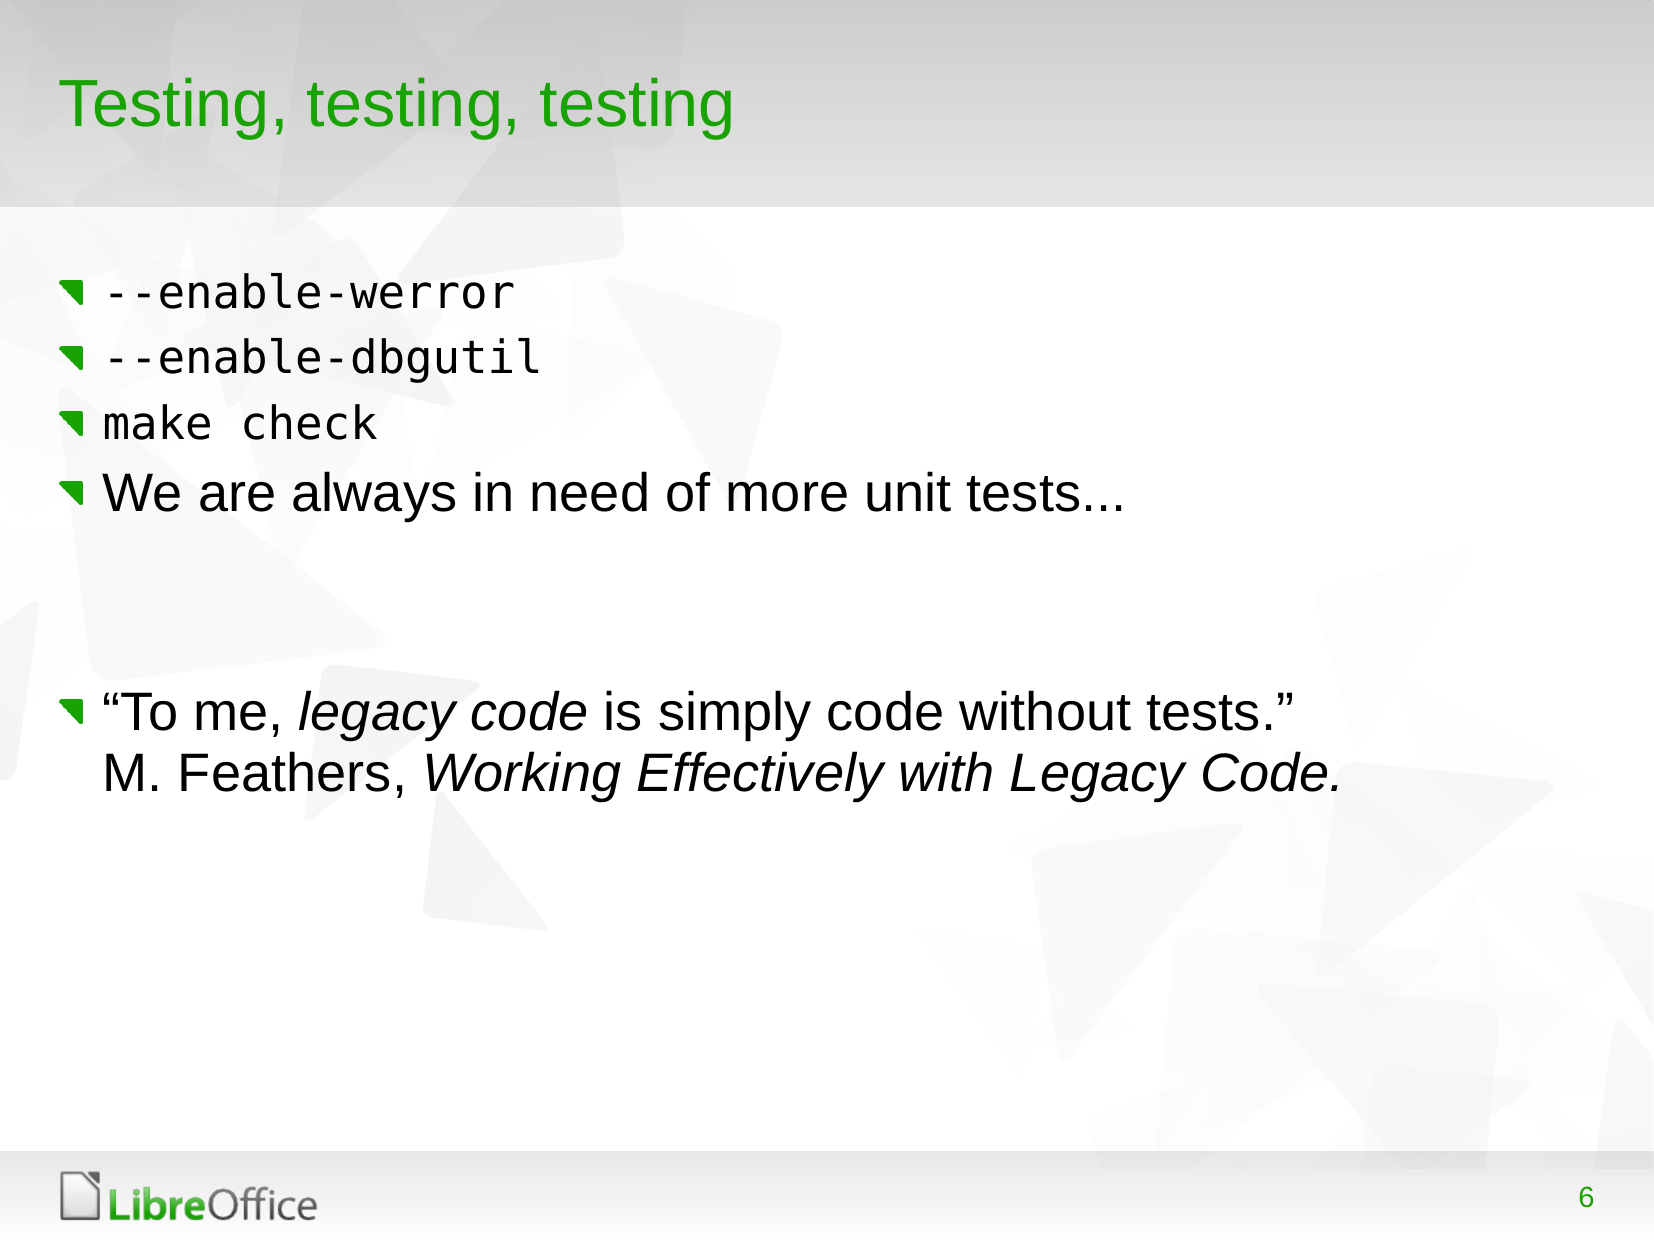

# Testing, testing, testing
--enable-werror
--enable-dbgutil
make check
We are always in need of more unit tests...
“To me, legacy code is simply code without tests.”
M. Feathers, Working Effectively with Legacy Code.
6